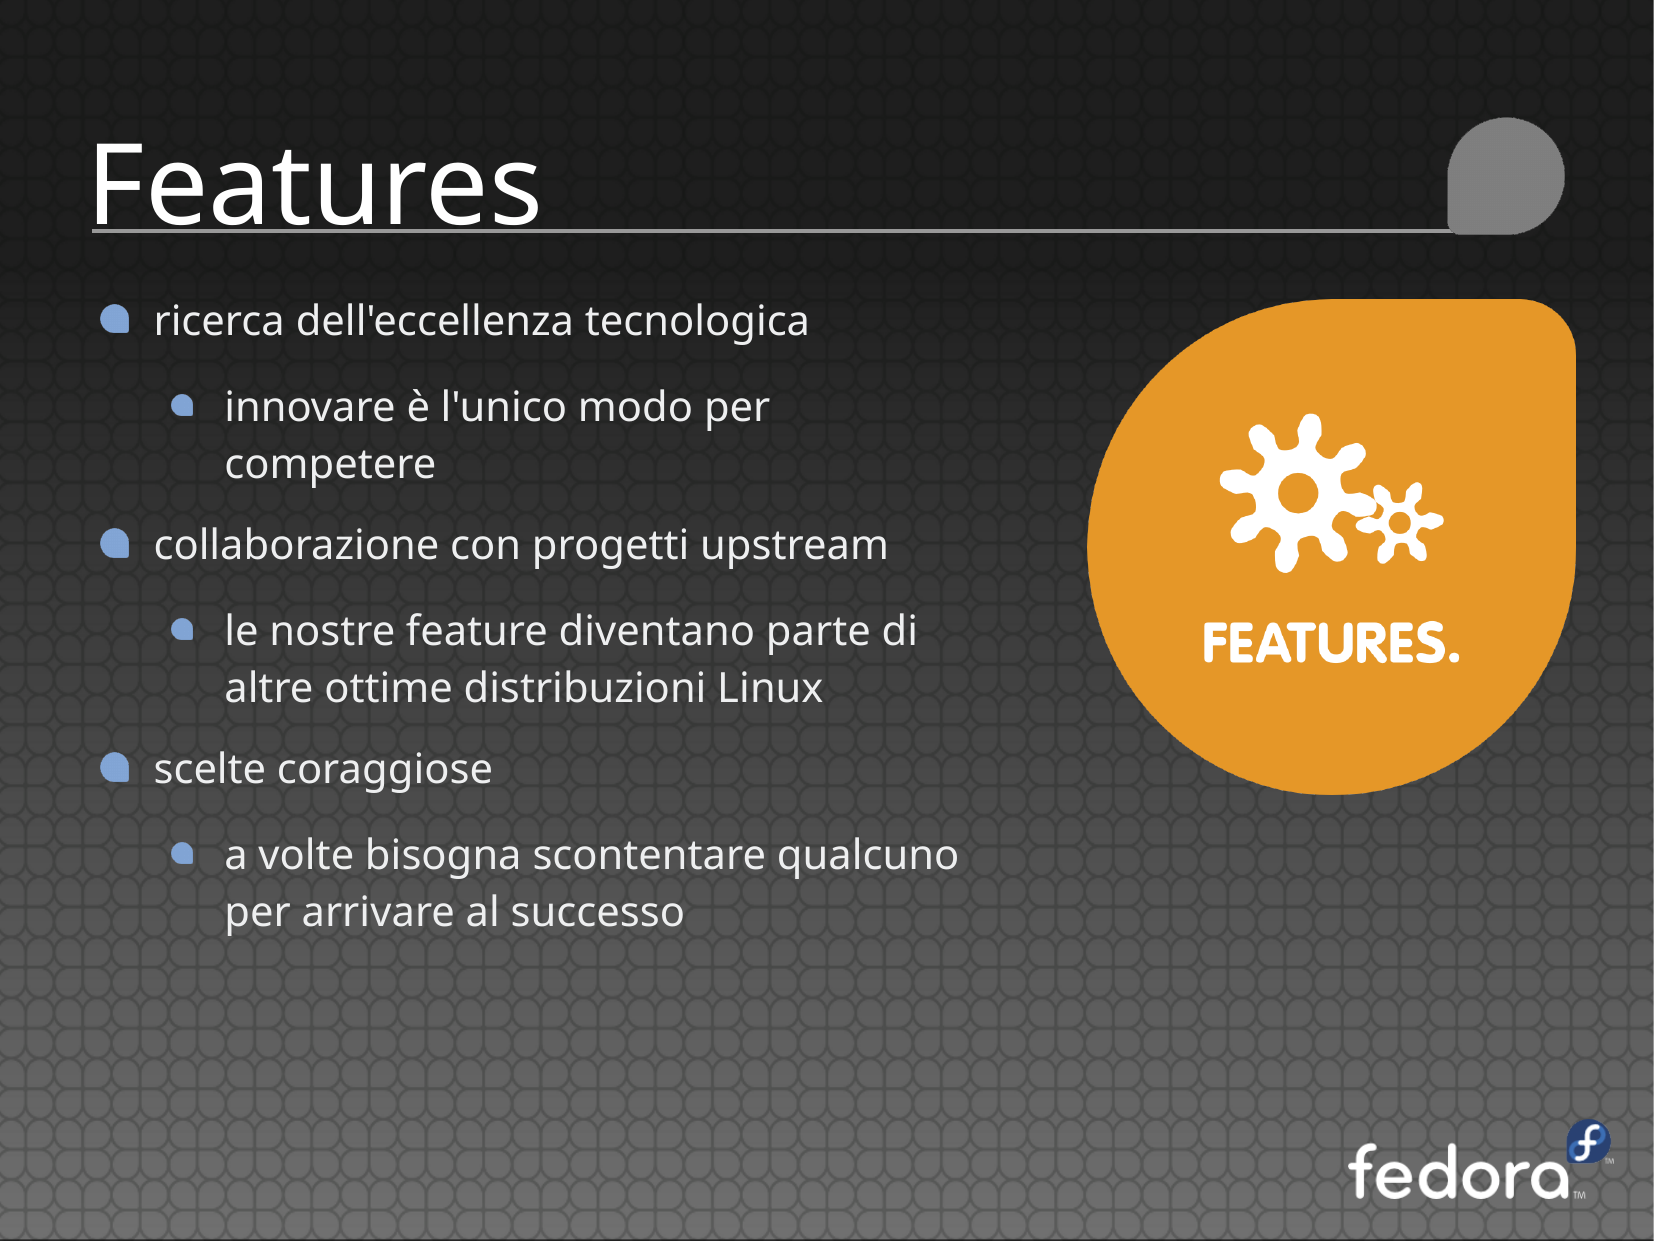

Features
# ricerca dell'eccellenza tecnologica
innovare è l'unico modo per competere
collaborazione con progetti upstream
le nostre feature diventano parte di altre ottime distribuzioni Linux
scelte coraggiose
a volte bisogna scontentare qualcuno per arrivare al successo